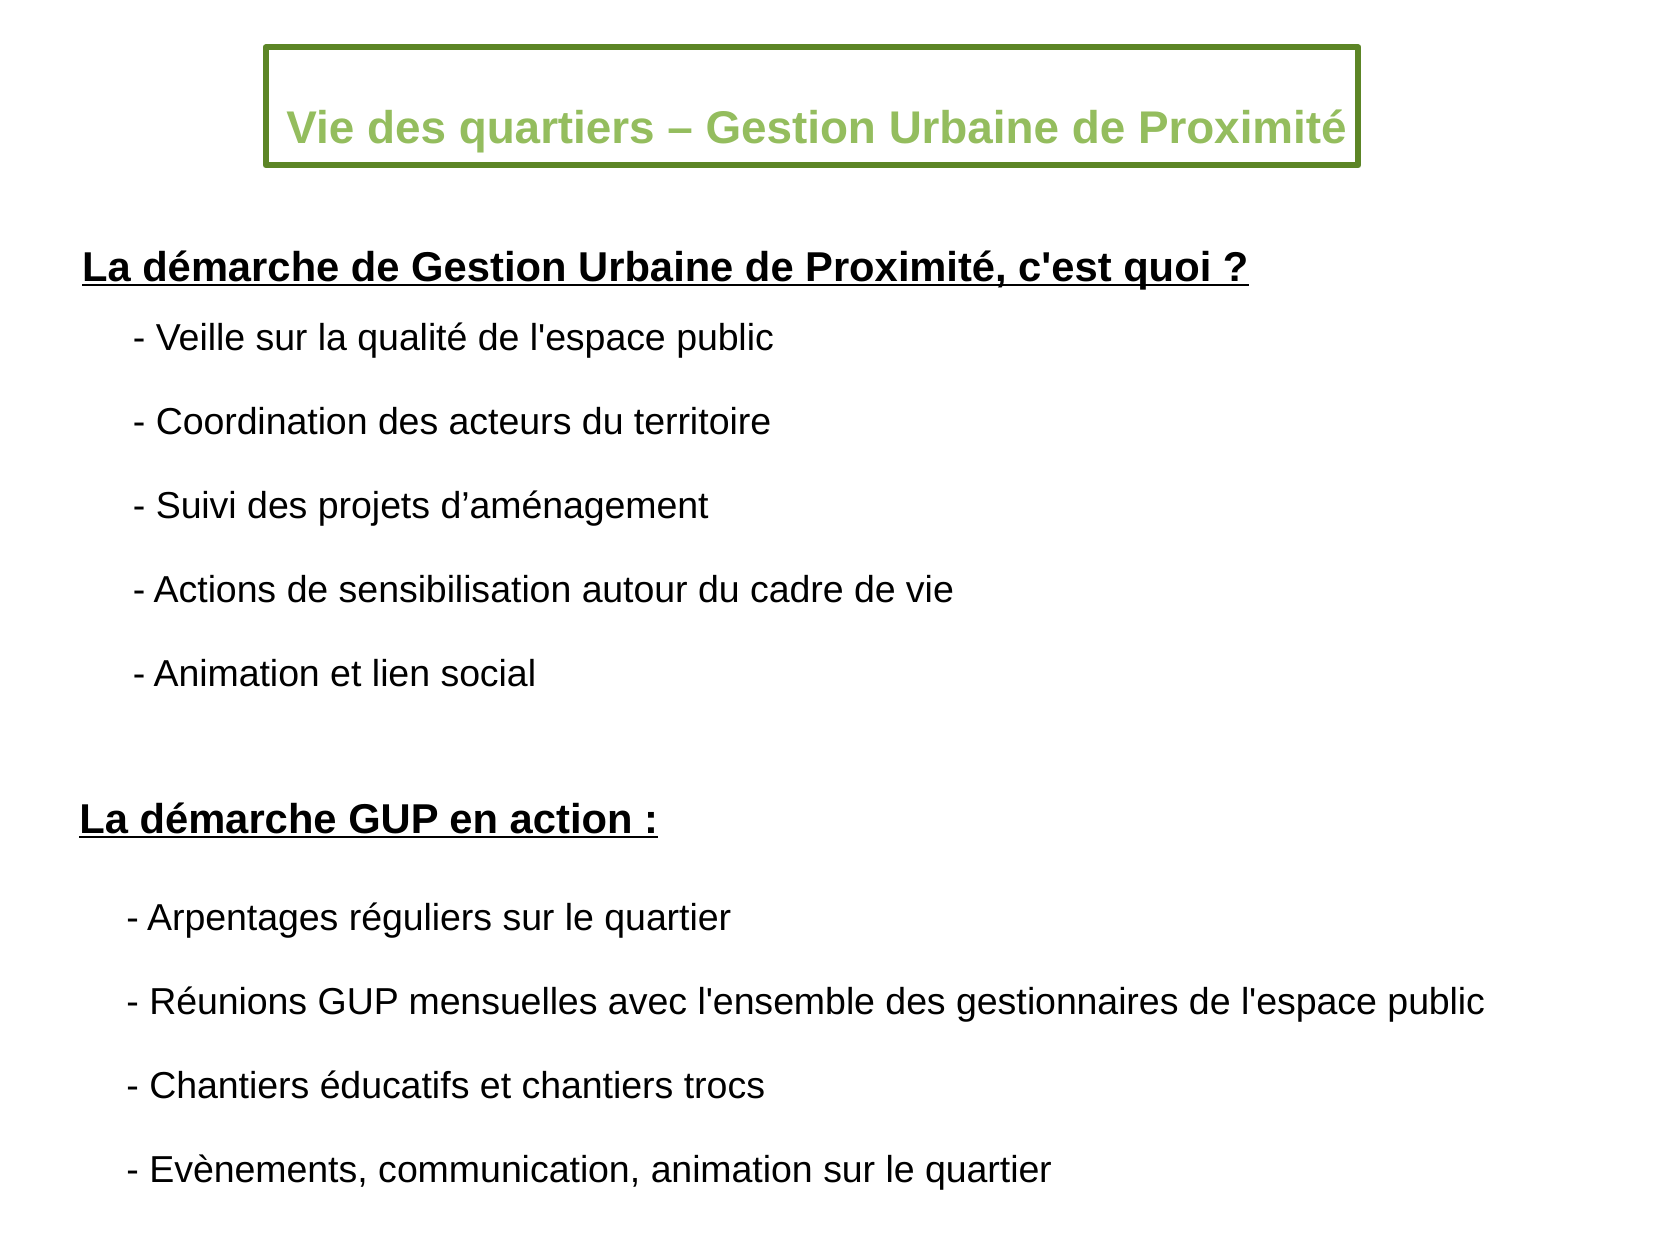

Vie des quartiers – Gestion Urbaine de Proximité
La démarche de Gestion Urbaine de Proximité, c'est quoi ?
- Veille sur la qualité de l'espace public
- Coordination des acteurs du territoire
- Suivi des projets d’aménagement
- Actions de sensibilisation autour du cadre de vie
- Animation et lien social
La démarche GUP en action :
- Arpentages réguliers sur le quartier
- Réunions GUP mensuelles avec l'ensemble des gestionnaires de l'espace public
- Chantiers éducatifs et chantiers trocs
- Evènements, communication, animation sur le quartier